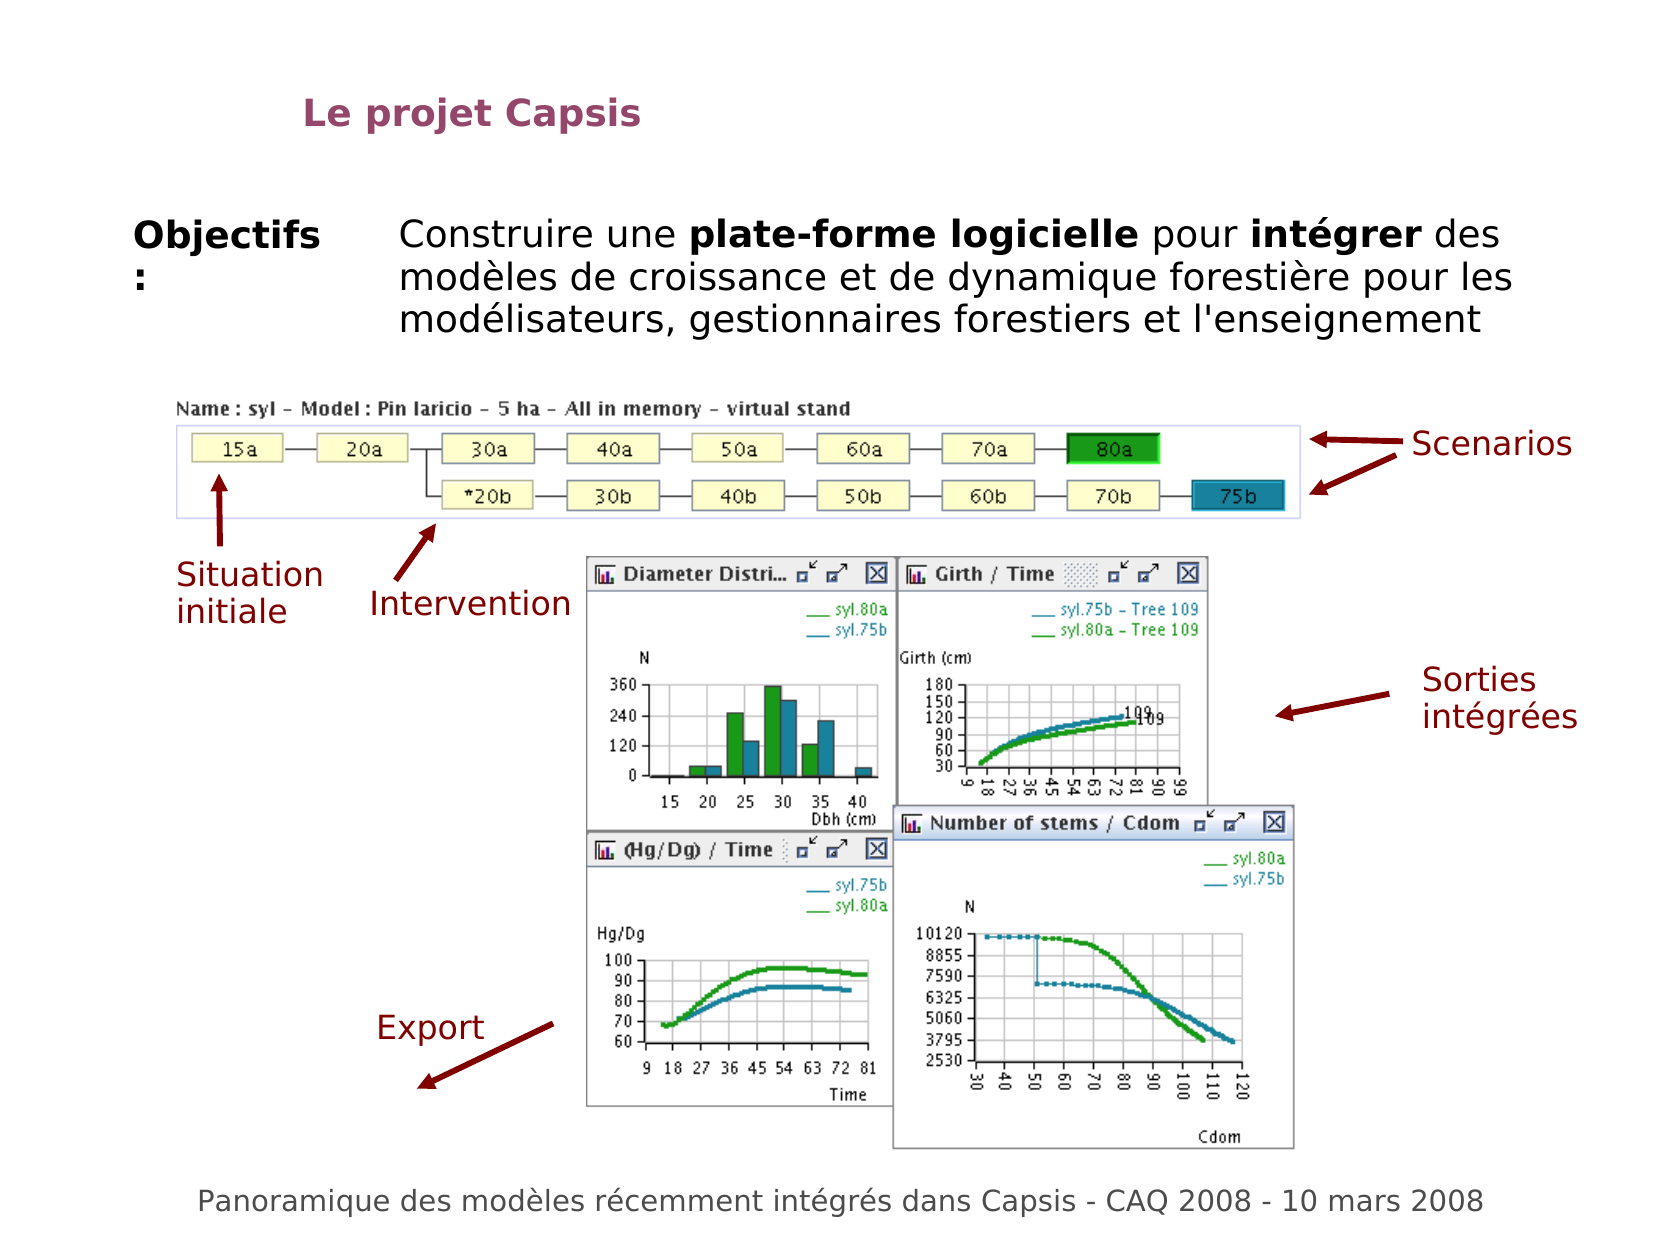

Le projet Capsis
Construire une plate-forme logicielle pour intégrer des modèles de croissance et de dynamique forestière pour les modélisateurs, gestionnaires forestiers et l'enseignement
Objectifs :
Scenarios
Situation
initiale
Intervention
Sorties intégrées
Export
Panoramique des modèles récemment intégrés dans Capsis - CAQ 2008 - 10 mars 2008